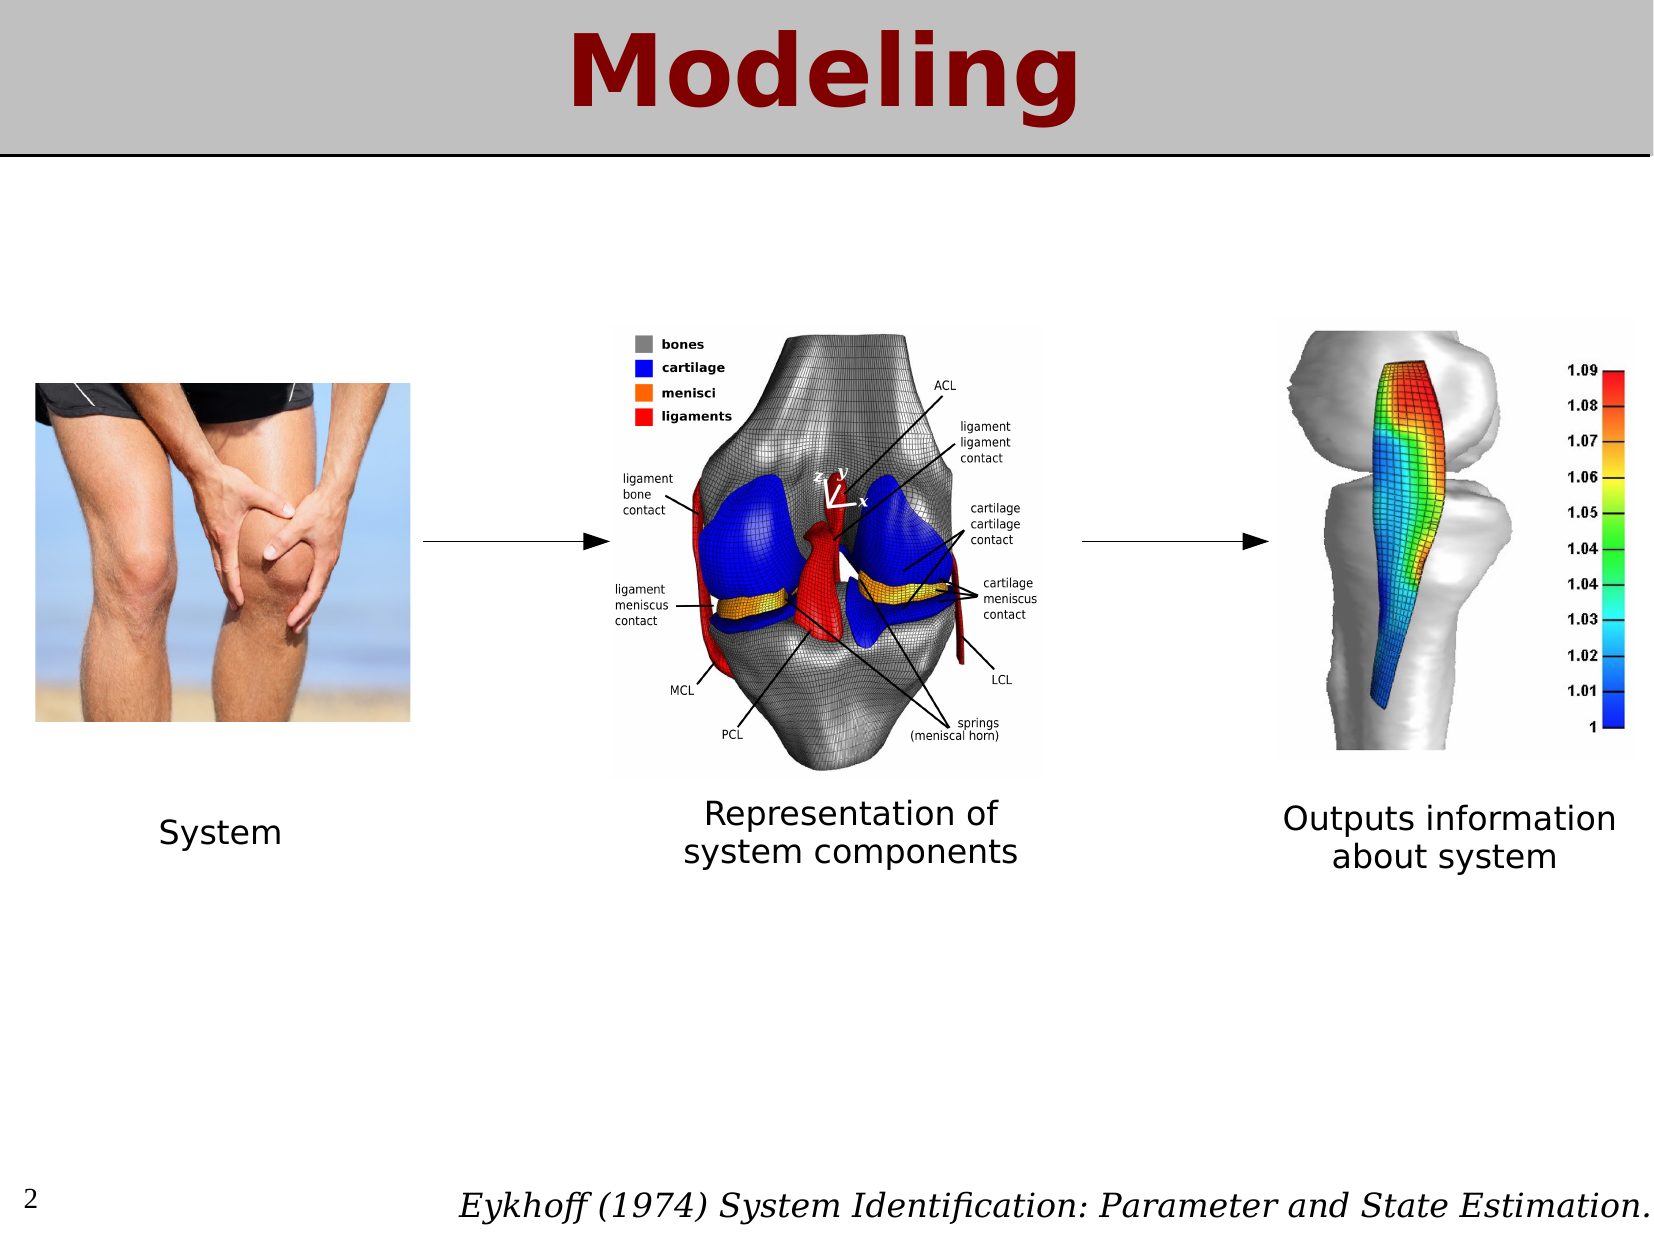

Modeling
Representation of
system components
Outputs information about system
System
Eykhoff (1974) System Identification: Parameter and State Estimation.